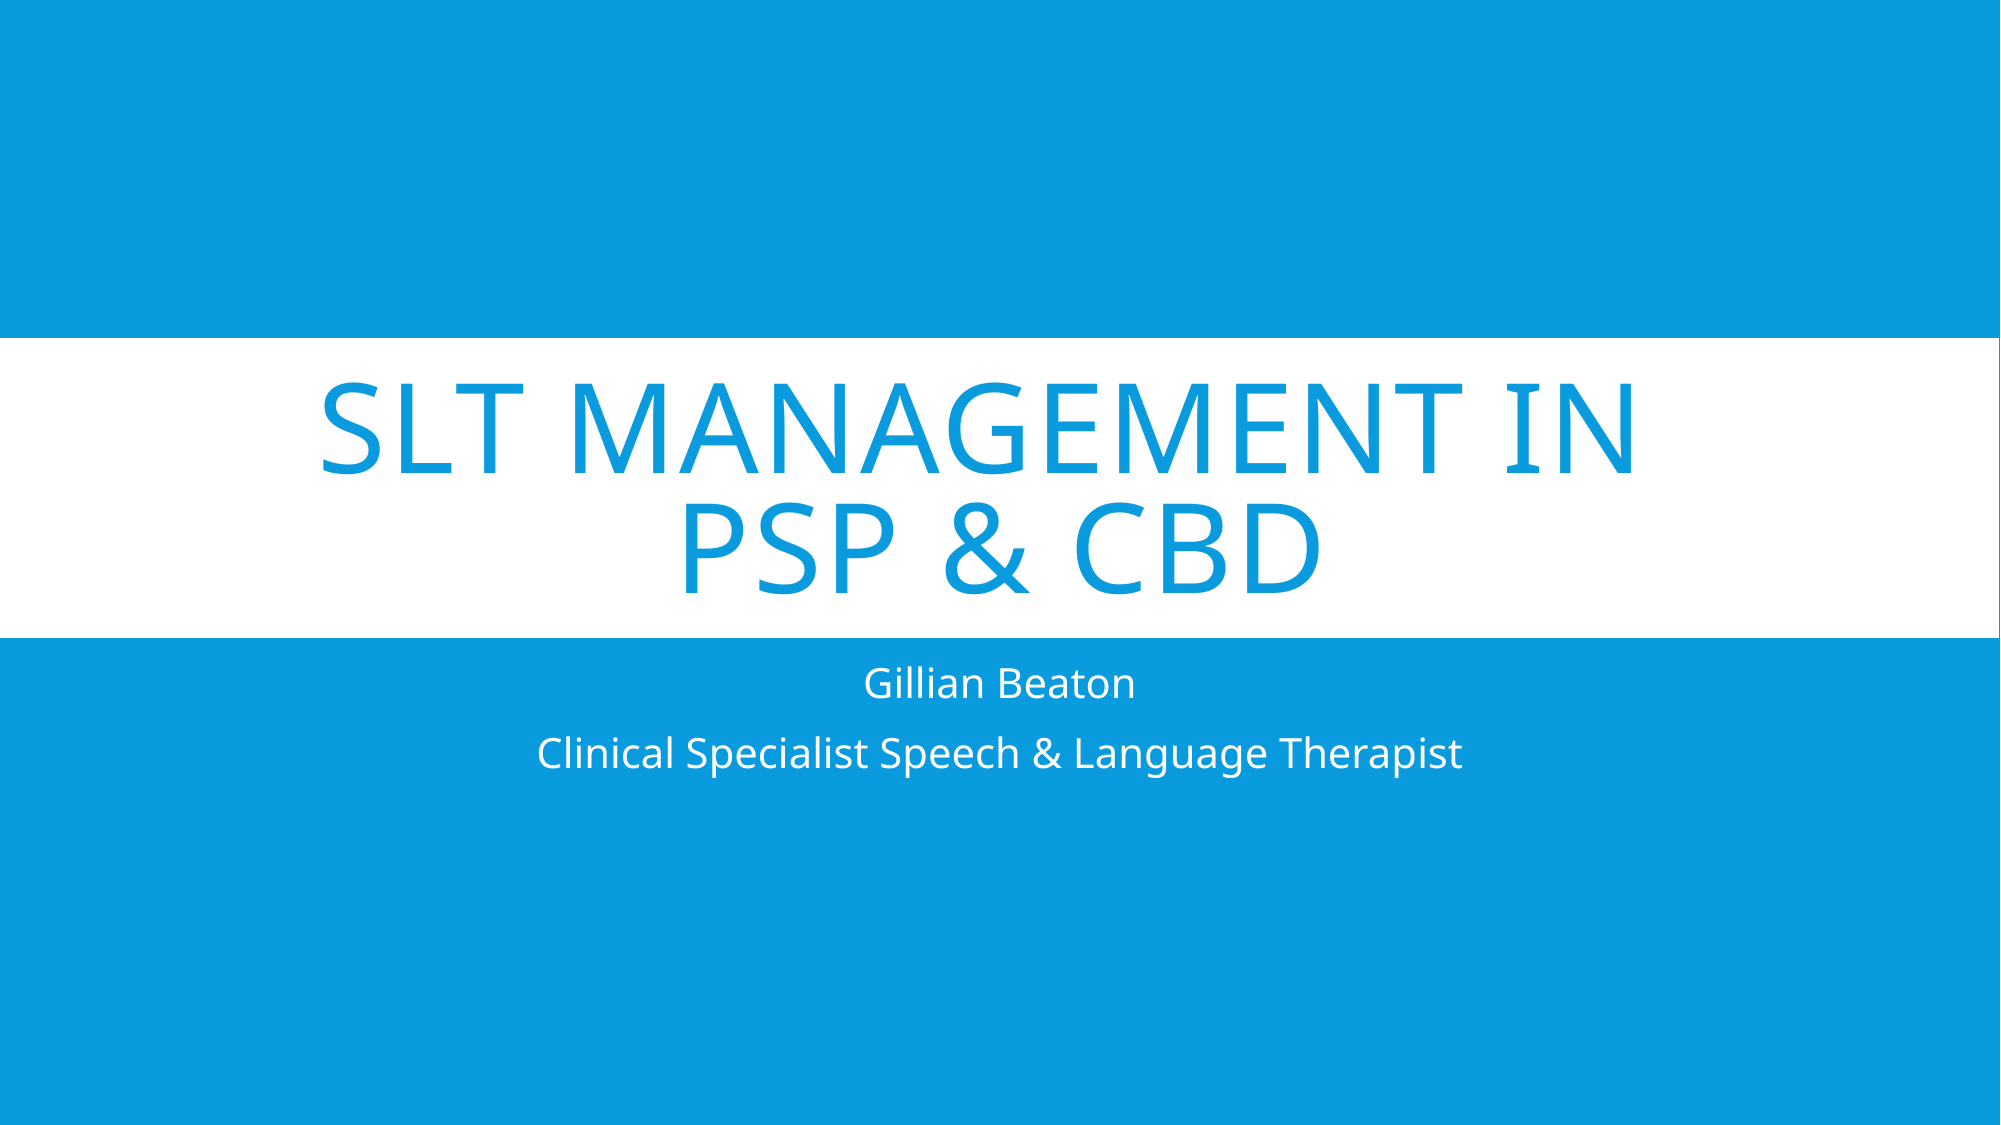

# SLT MANAGEMENT in psp & cbd
Gillian Beaton
Clinical Specialist Speech & Language Therapist